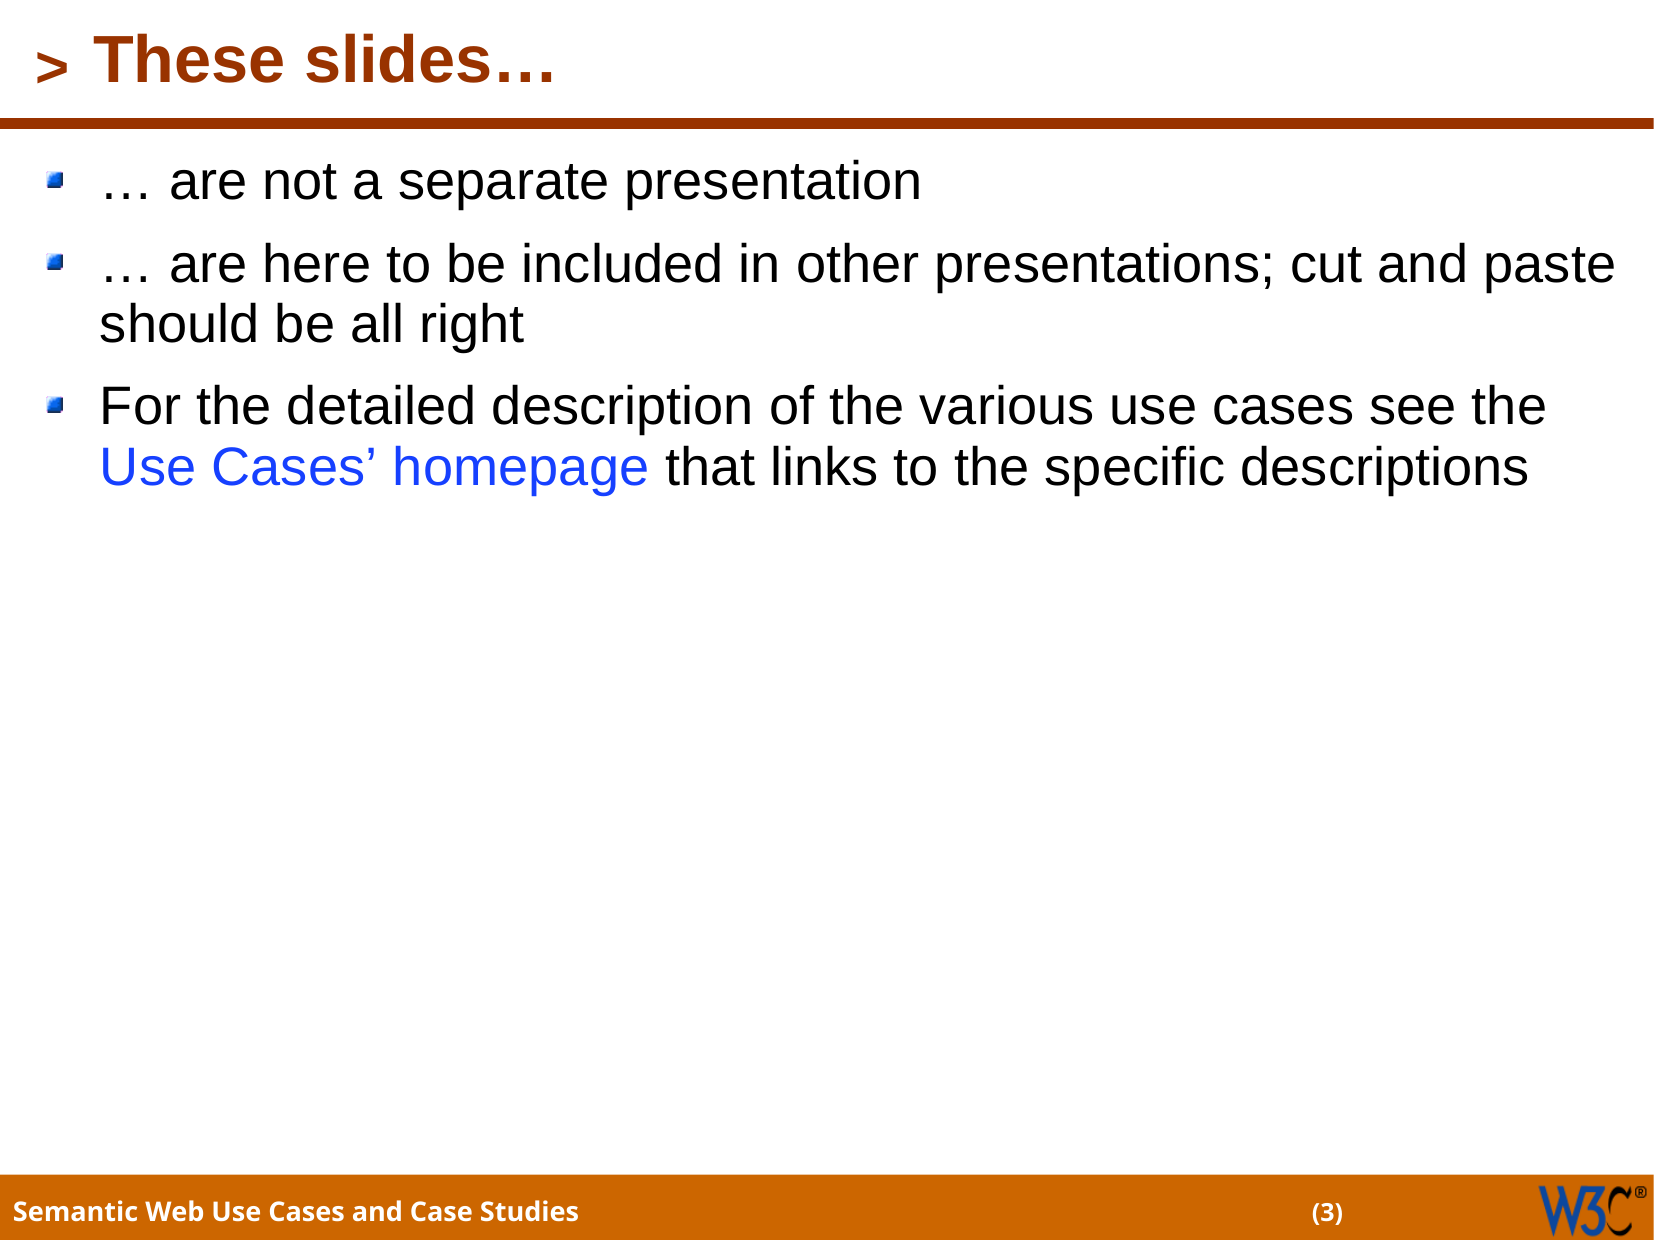

# These slides…
… are not a separate presentation
… are here to be included in other presentations; cut and paste should be all right
For the detailed description of the various use cases see the Use Cases’ homepage that links to the specific descriptions